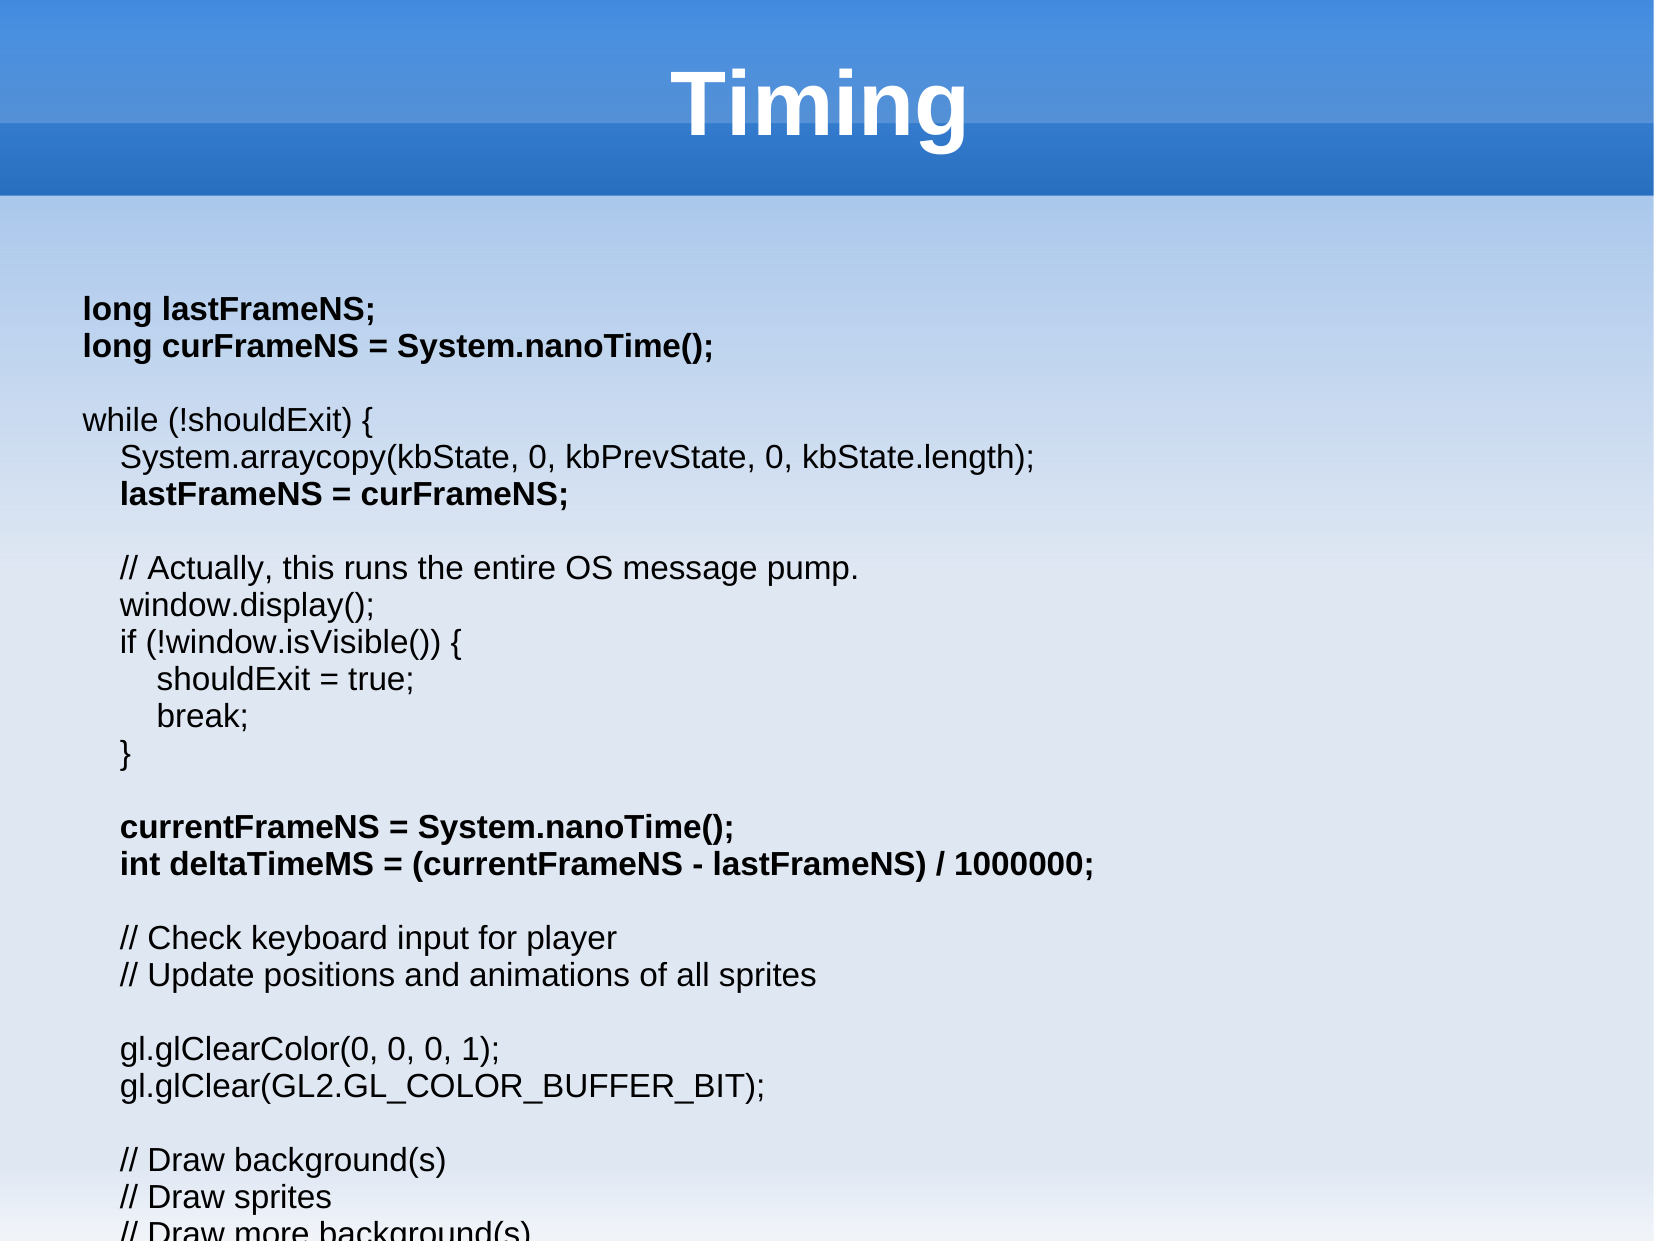

# Timing
long lastFrameNS;
long curFrameNS = System.nanoTime();
while (!shouldExit) {
 System.arraycopy(kbState, 0, kbPrevState, 0, kbState.length);
 lastFrameNS = curFrameNS;
 // Actually, this runs the entire OS message pump.
 window.display();
 if (!window.isVisible()) {
 shouldExit = true;
 break;
 }
 currentFrameNS = System.nanoTime();
 int deltaTimeMS = (currentFrameNS - lastFrameNS) / 1000000;
 // Check keyboard input for player
 // Update positions and animations of all sprites
 gl.glClearColor(0, 0, 0, 1);
 gl.glClear(GL2.GL_COLOR_BUFFER_BIT);
 // Draw background(s)
 // Draw sprites
 // Draw more background(s)
 // Present to the player.
 window.swapBuffers();
}